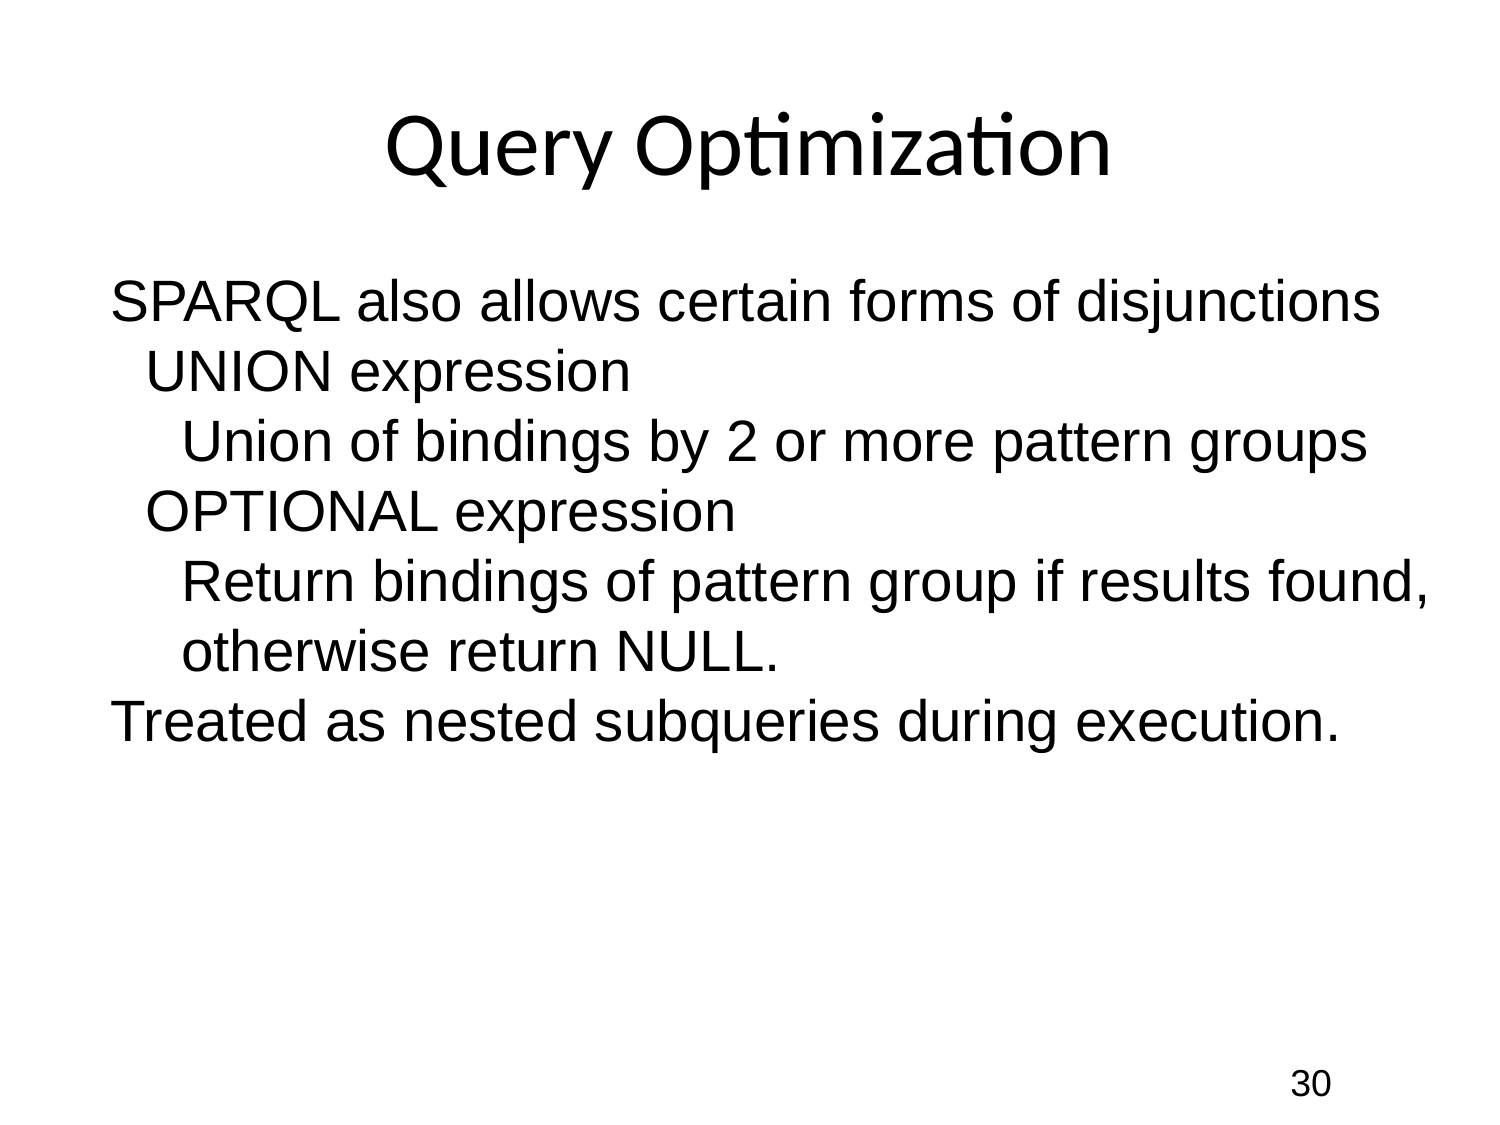

Query Optimization
SPARQL also allows certain forms of disjunctions
UNION expression
Union of bindings by 2 or more pattern groups
OPTIONAL expression
Return bindings of pattern group if results found,
otherwise return NULL.
Treated as nested subqueries during execution.